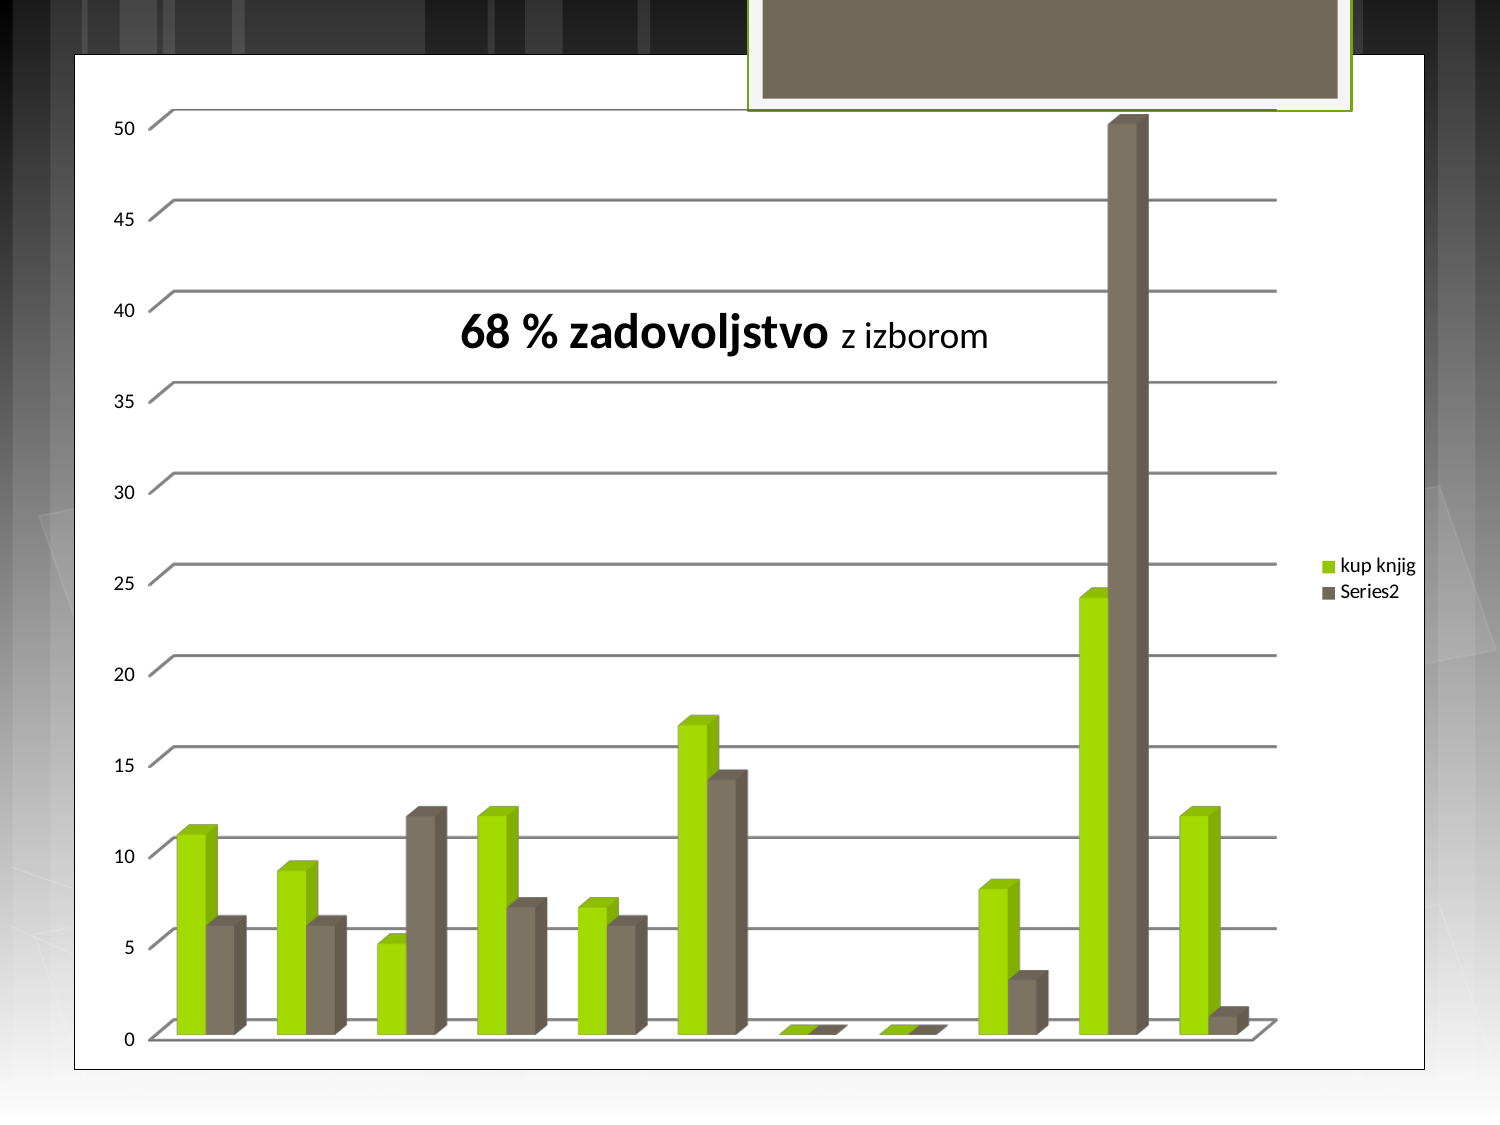

[unsupported chart]
68 % zadovoljstvo z izborom